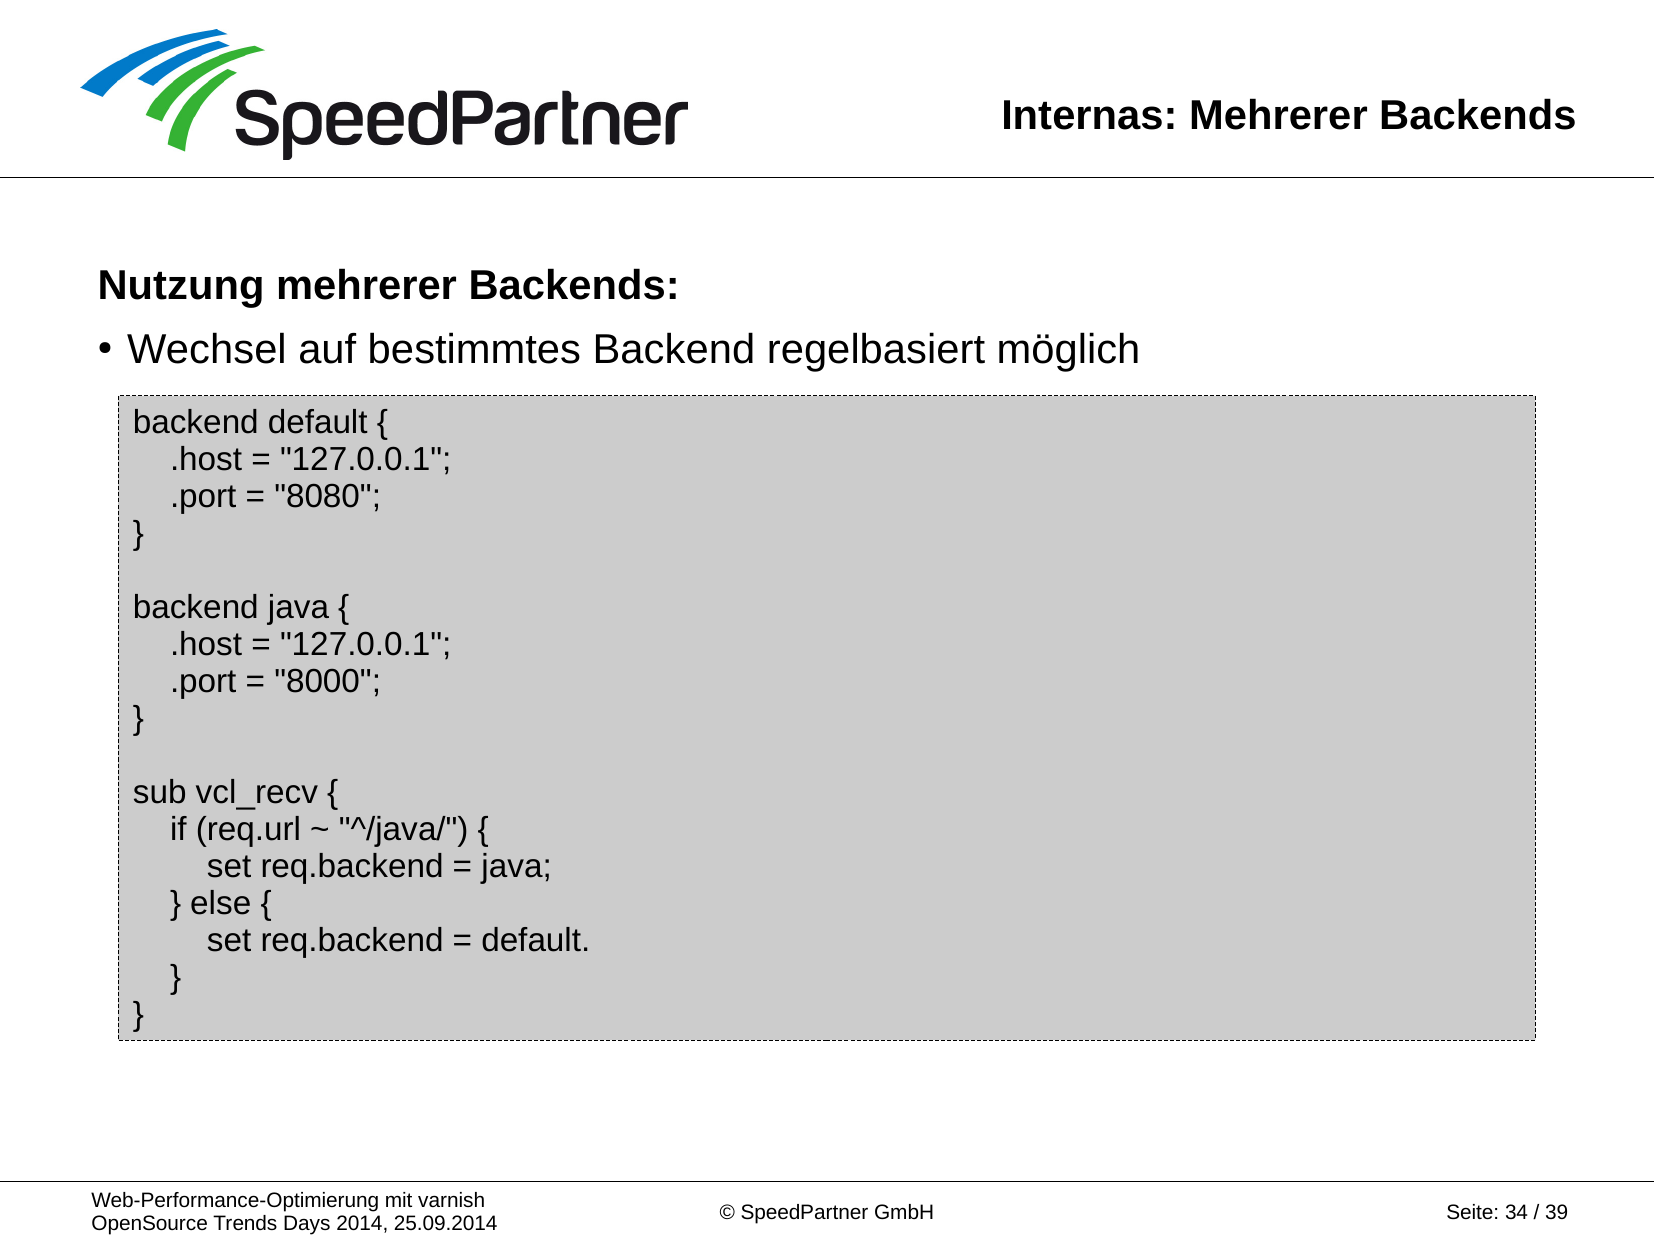

# Internas: Mehrerer Backends
Nutzung mehrerer Backends:
Wechsel auf bestimmtes Backend regelbasiert möglich
backend default {
 .host = "127.0.0.1";
 .port = "8080";
}
backend java {
 .host = "127.0.0.1";
 .port = "8000";
}
sub vcl_recv {
 if (req.url ~ "^/java/") {
 set req.backend = java;
 } else {
 set req.backend = default.
 }
}